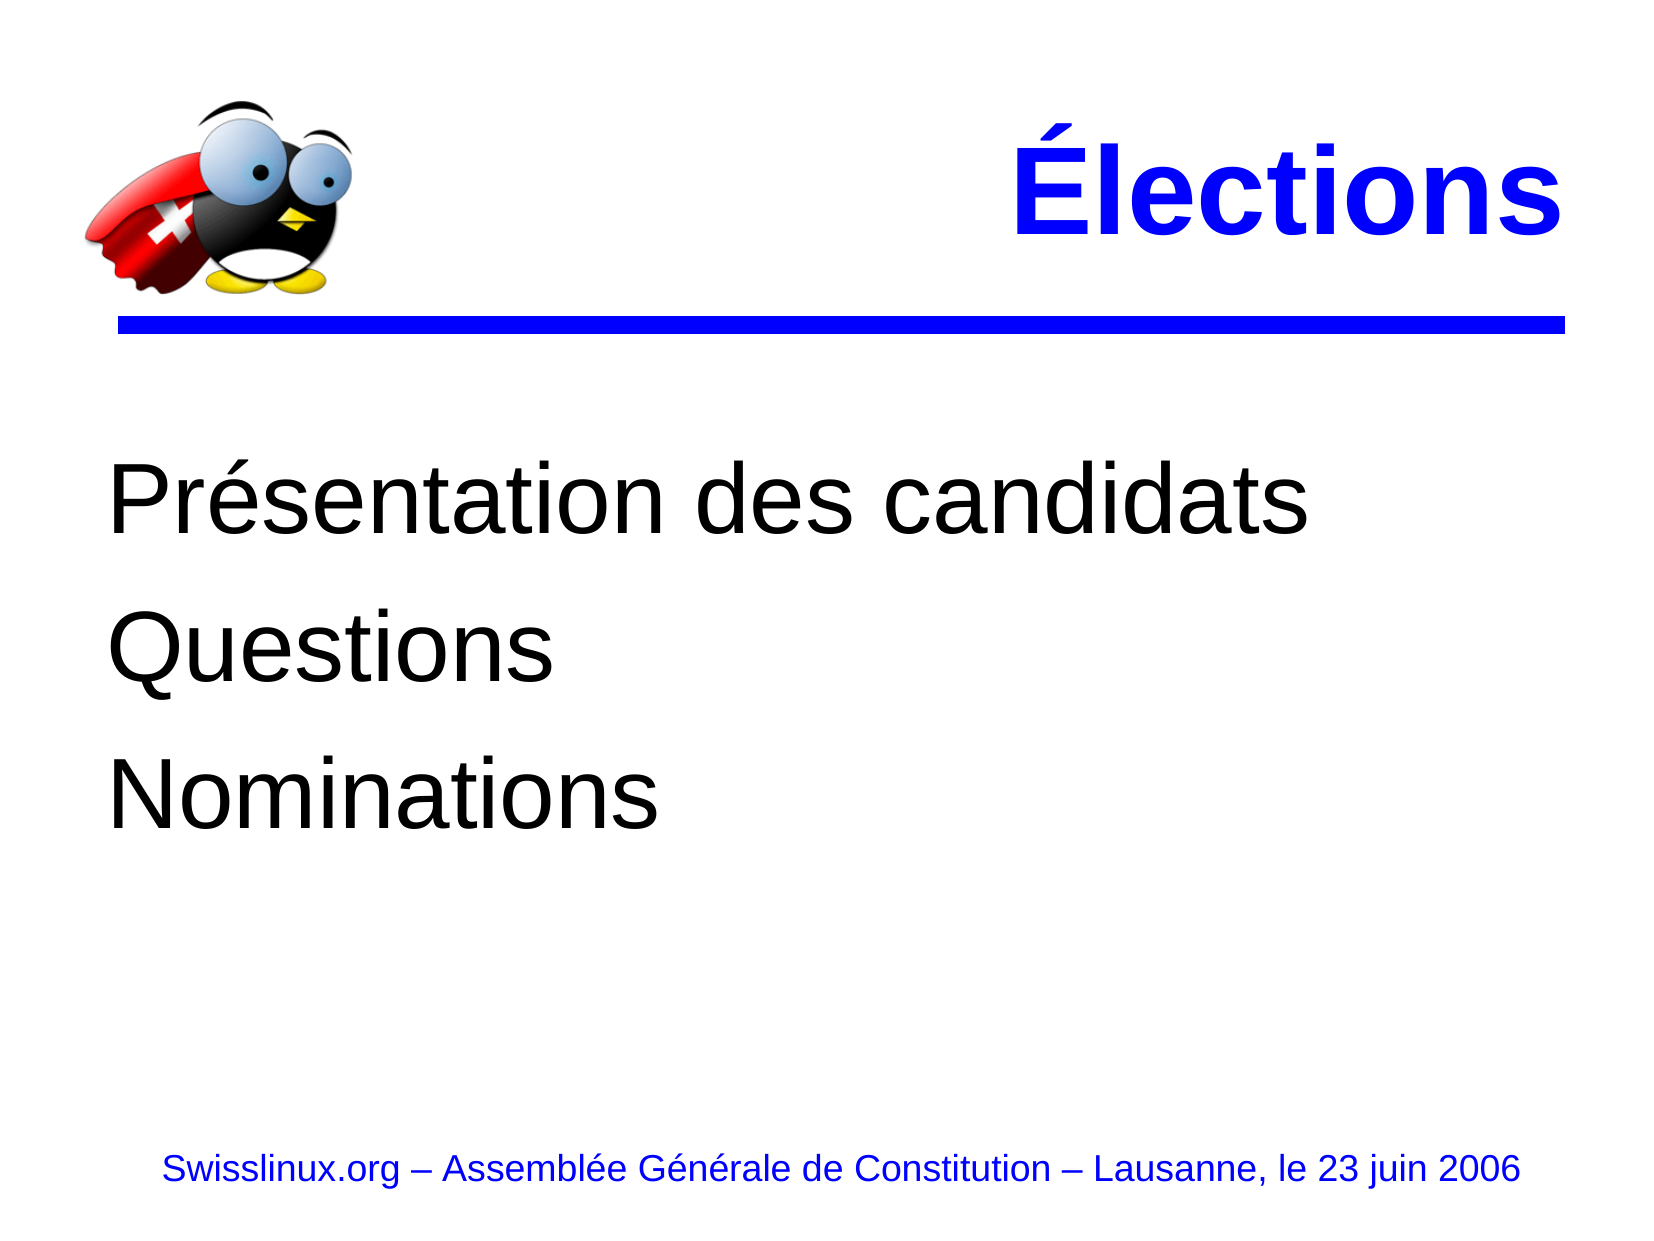

# Élections
Présentation des candidats
Questions
Nominations
Swisslinux.org – Assemblée Générale de Constitution – Lausanne, le 23 juin 2006